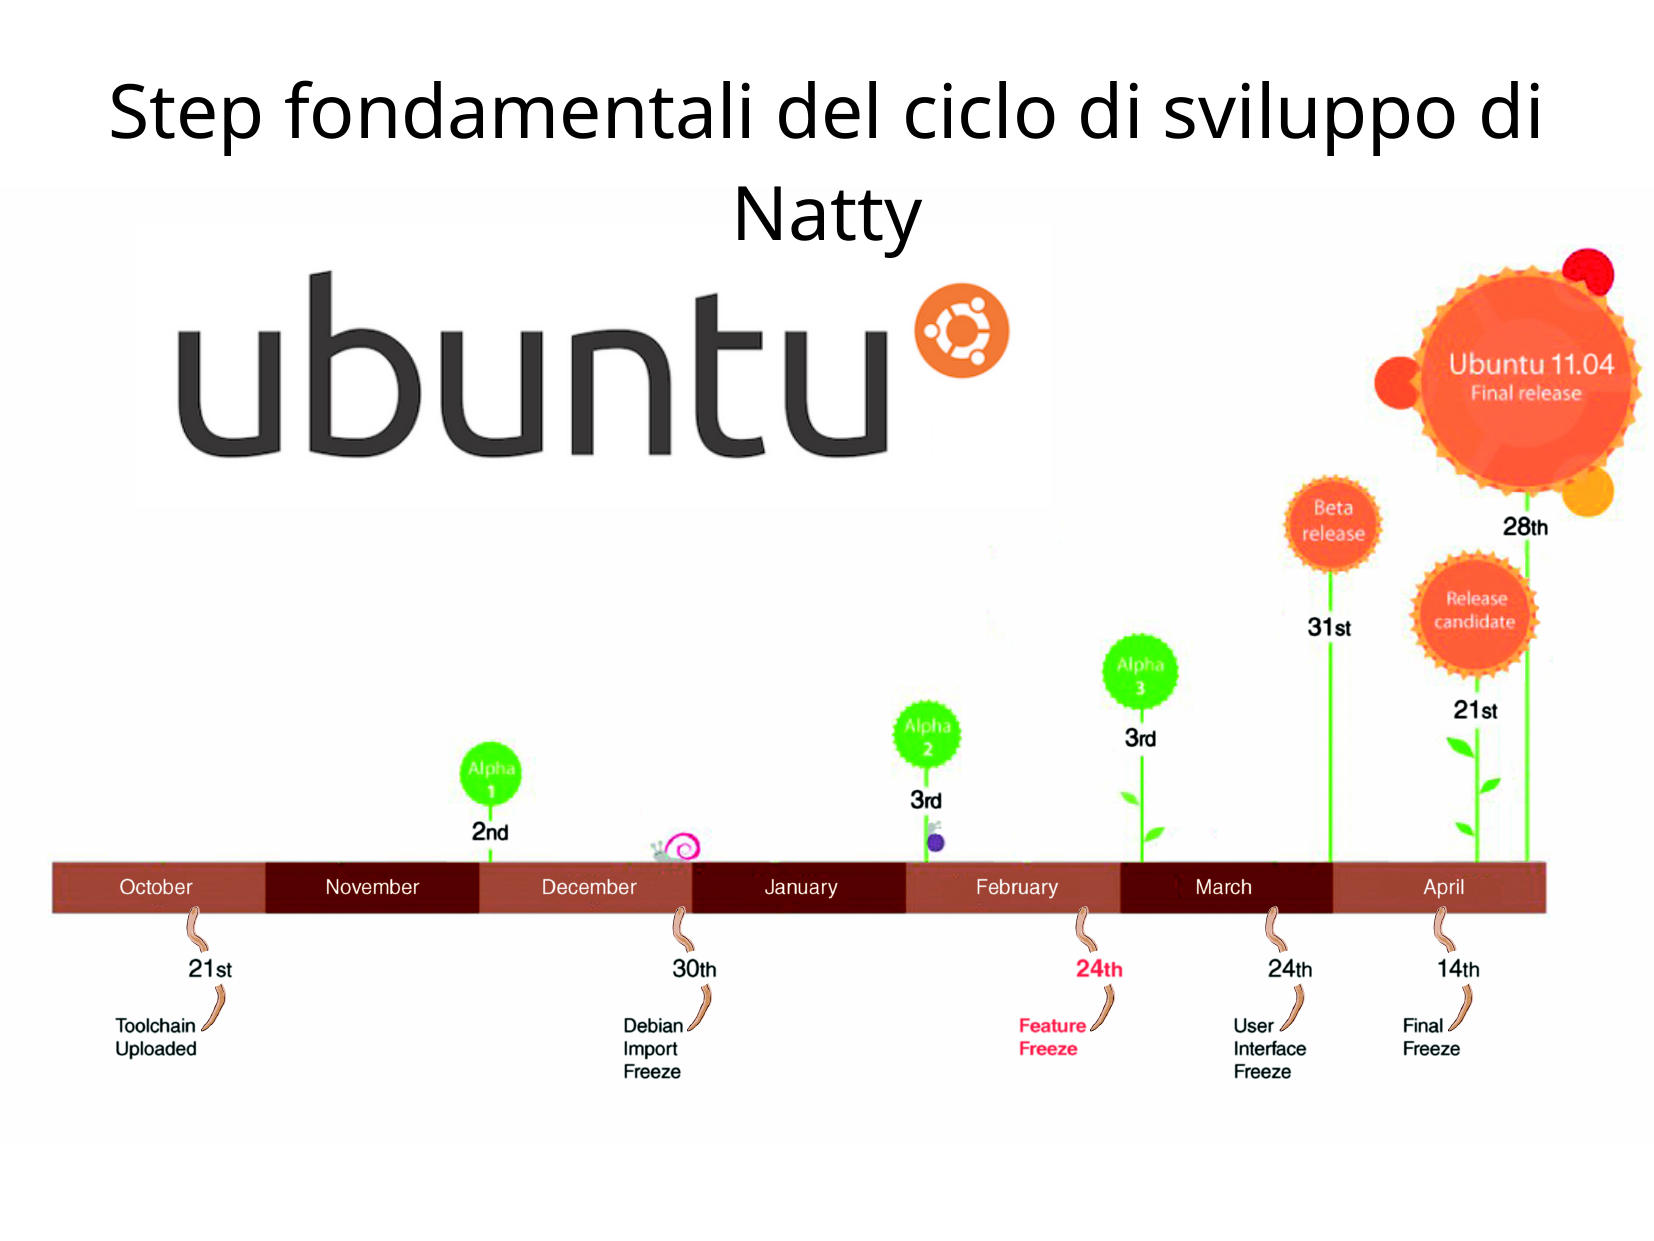

Step fondamentali del ciclo di sviluppo di Natty